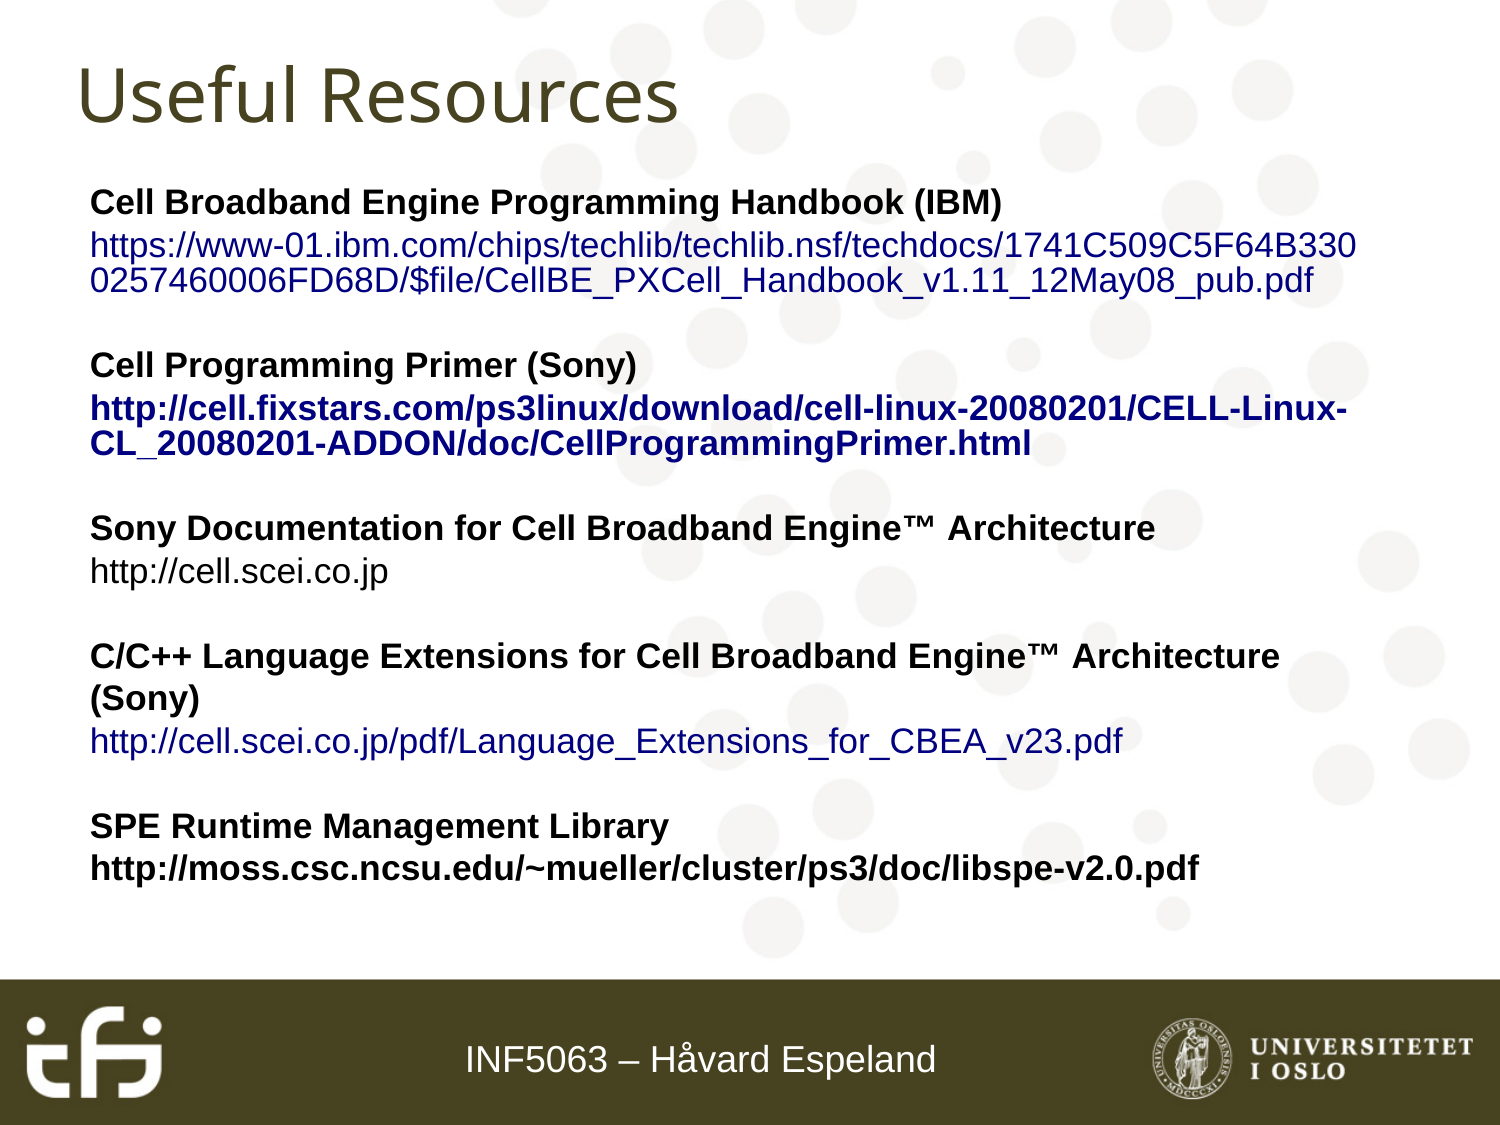

# Useful Resources
Cell Broadband Engine Programming Handbook (IBM)
https://www-01.ibm.com/chips/techlib/techlib.nsf/techdocs/1741C509C5F64B3300257460006FD68D/$file/CellBE_PXCell_Handbook_v1.11_12May08_pub.pdf
Cell Programming Primer (Sony)
http://cell.fixstars.com/ps3linux/download/cell-linux-20080201/CELL-Linux-CL_20080201-ADDON/doc/CellProgrammingPrimer.html
Sony Documentation for Cell Broadband Engine™ Architecture
http://cell.scei.co.jp
C/C++ Language Extensions for Cell Broadband Engine™ Architecture (Sony)
http://cell.scei.co.jp/pdf/Language_Extensions_for_CBEA_v23.pdf
SPE Runtime Management Library
http://moss.csc.ncsu.edu/~mueller/cluster/ps3/doc/libspe-v2.0.pdf